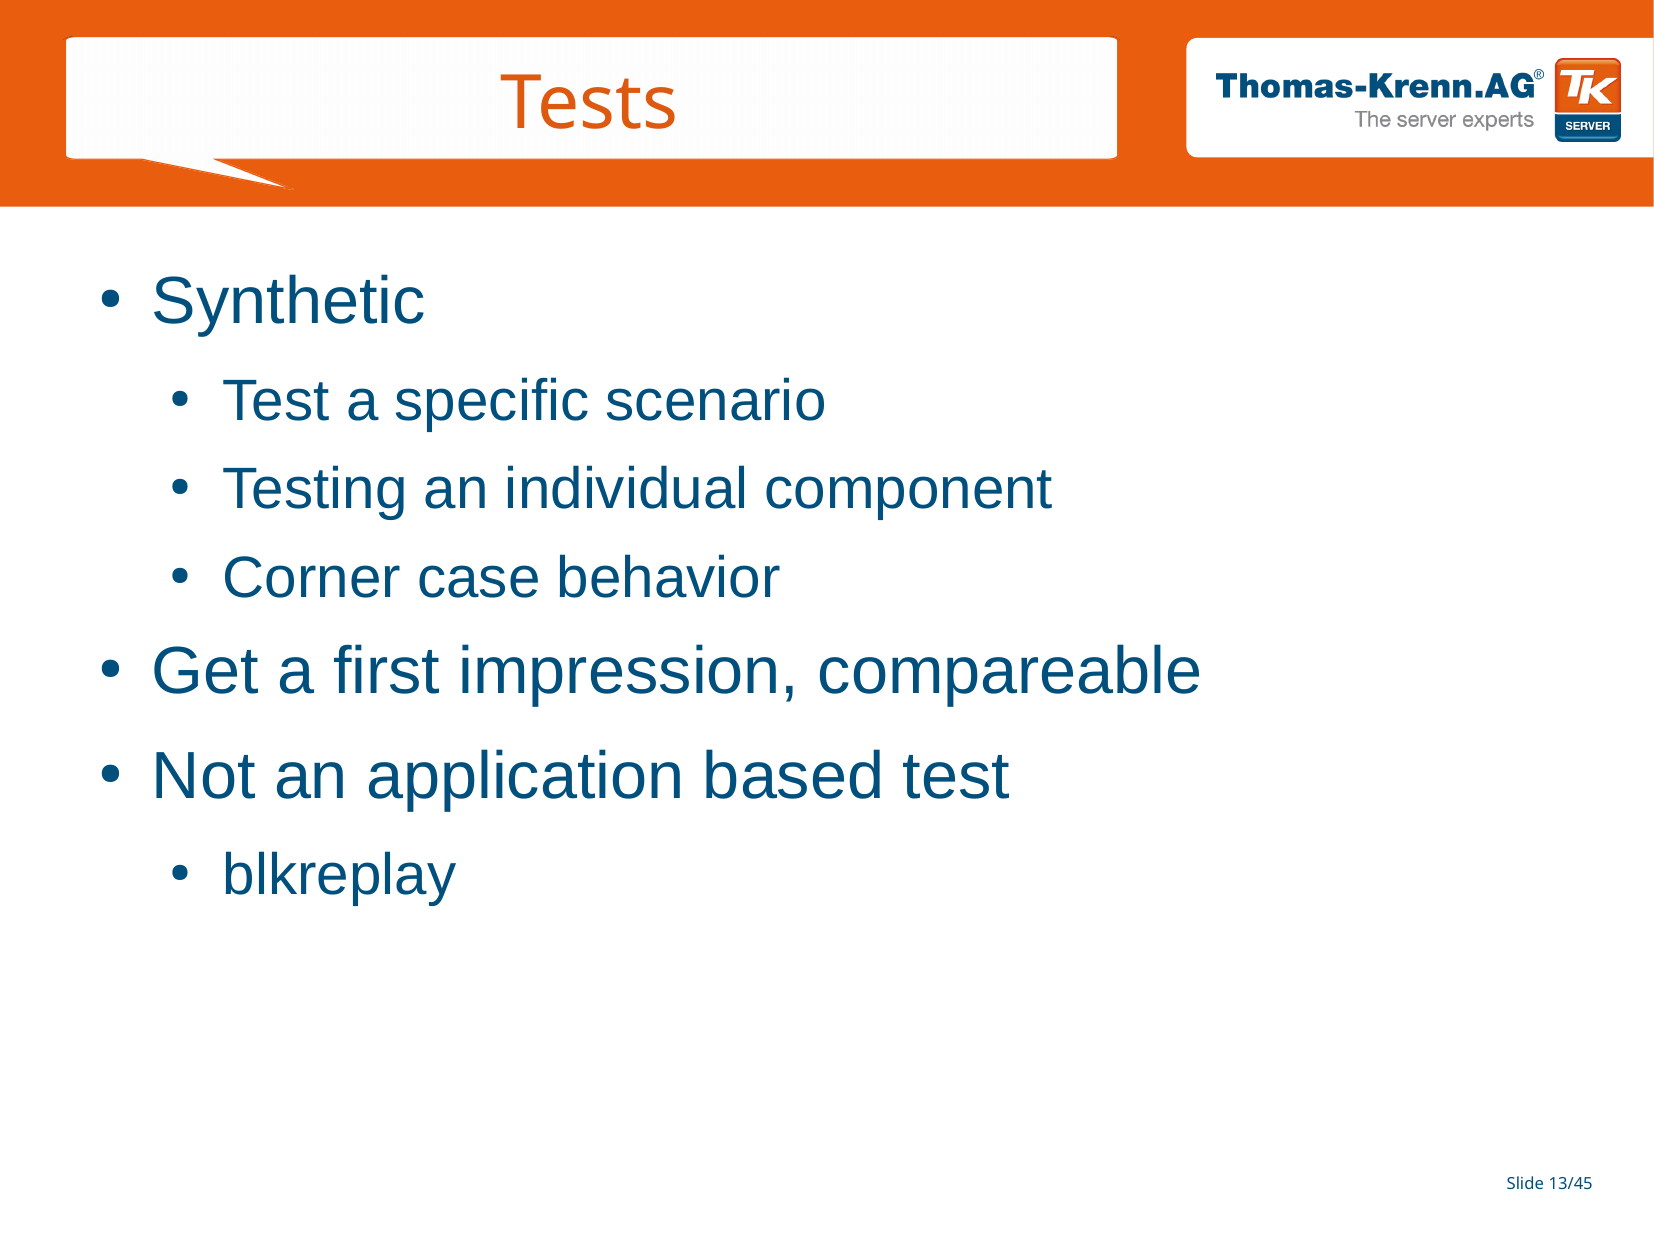

# Tests
Synthetic
Test a specific scenario
Testing an individual component
Corner case behavior
Get a first impression, compareable
Not an application based test
blkreplay